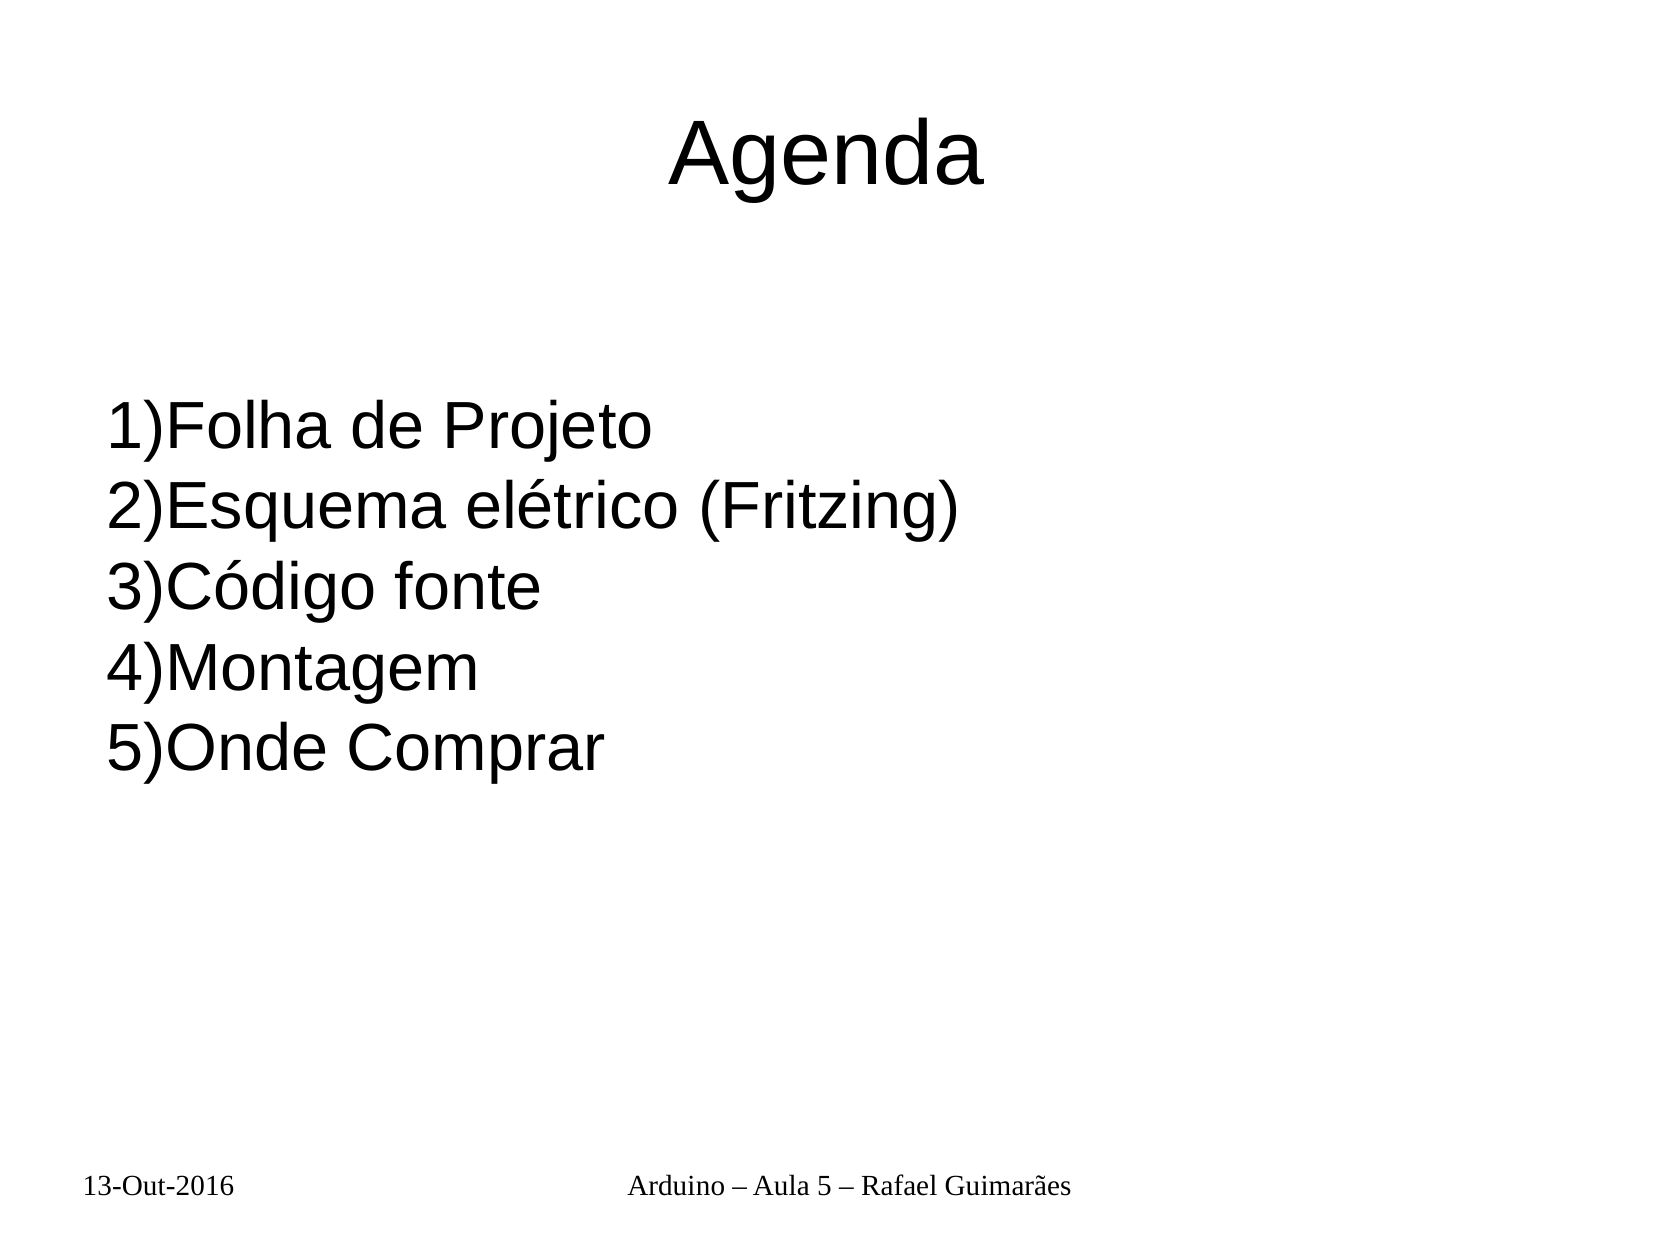

# Agenda
Folha de Projeto
Esquema elétrico (Fritzing)
Código fonte
Montagem
Onde Comprar